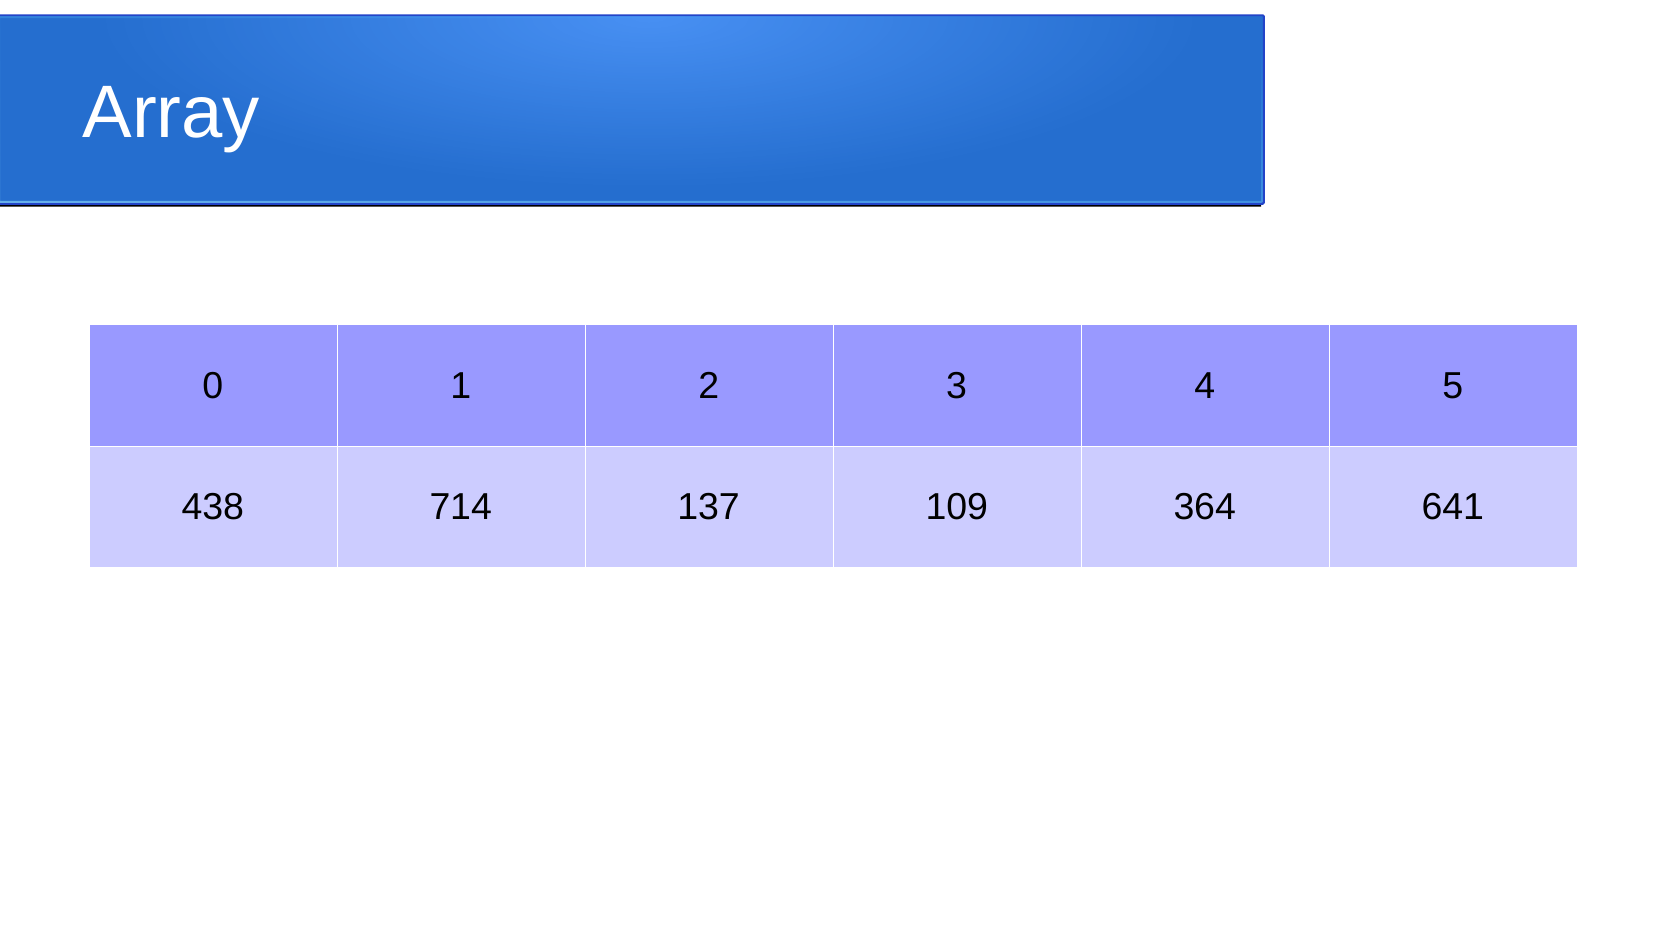

# Array
| 0 | 1 | 2 | 3 | 4 | 5 |
| --- | --- | --- | --- | --- | --- |
| 438 | 714 | 137 | 109 | 364 | 641 |